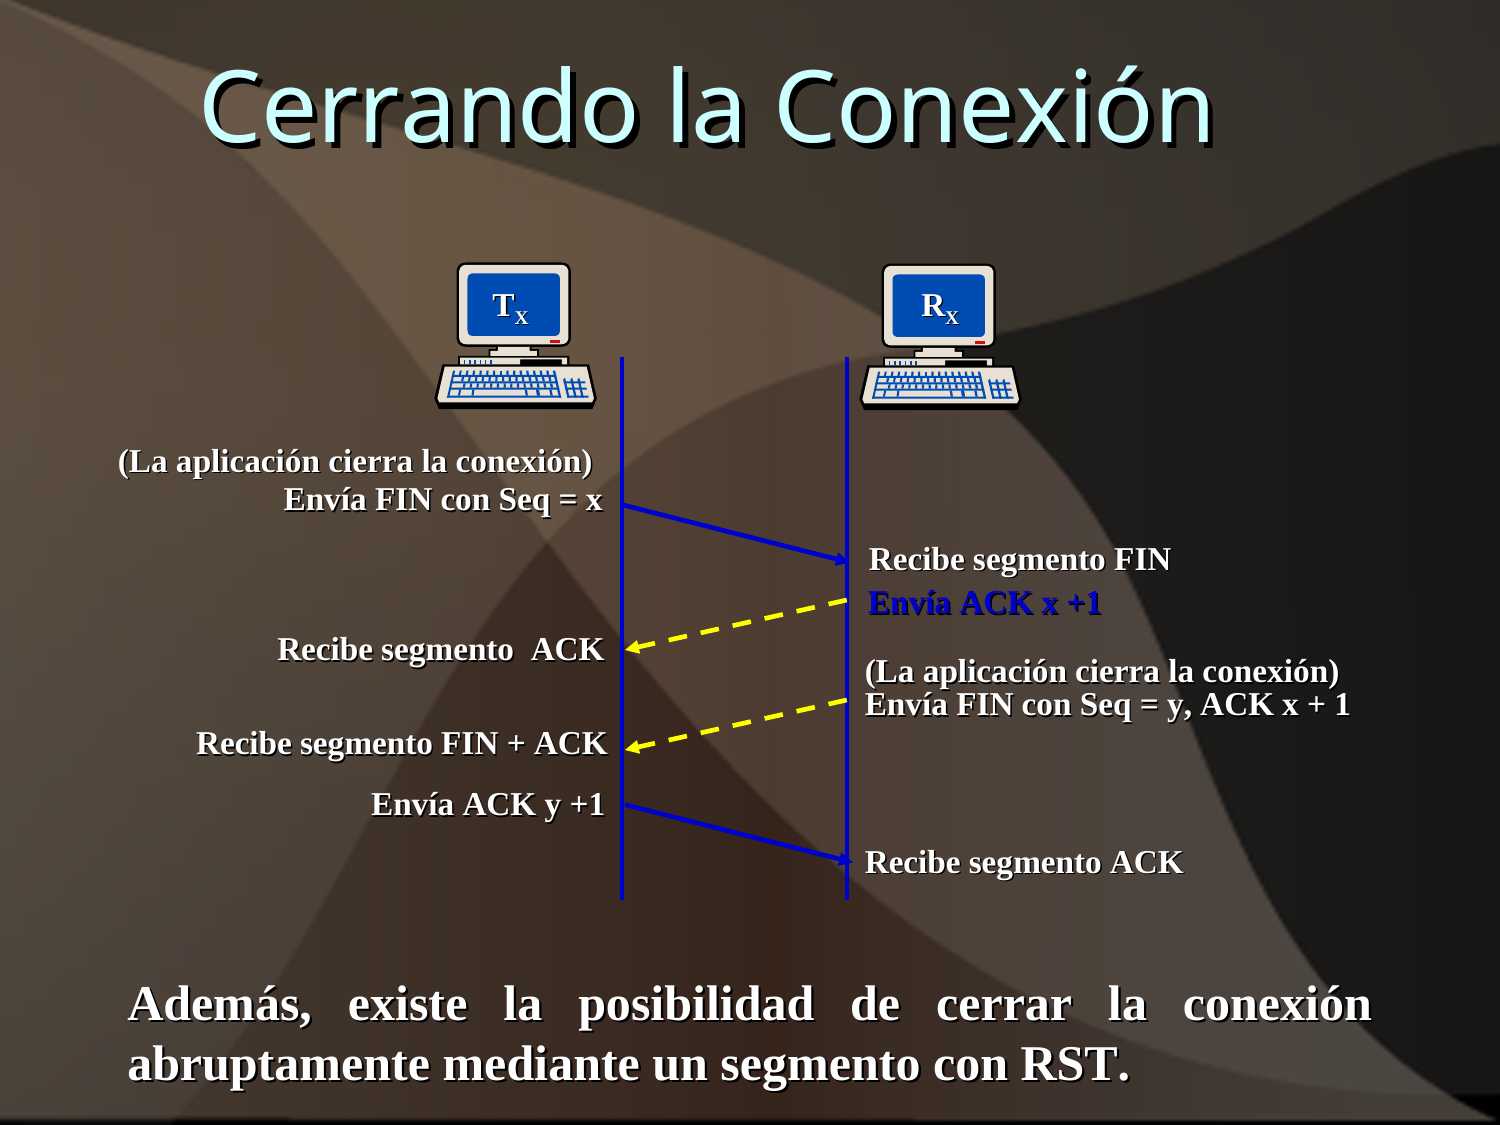

Cerrando la Conexión
TX
RX
(La aplicación cierra la conexión)
Envía FIN con Seq = x
Recibe segmento FIN
Envía ACK x +1
Recibe segmento ACK
(La aplicación cierra la conexión)
Envía FIN con Seq = y, ACK x + 1
Recibe segmento FIN + ACK
Envía ACK y +1
Recibe segmento ACK
Además, existe la posibilidad de cerrar la conexión abruptamente mediante un segmento con RST.